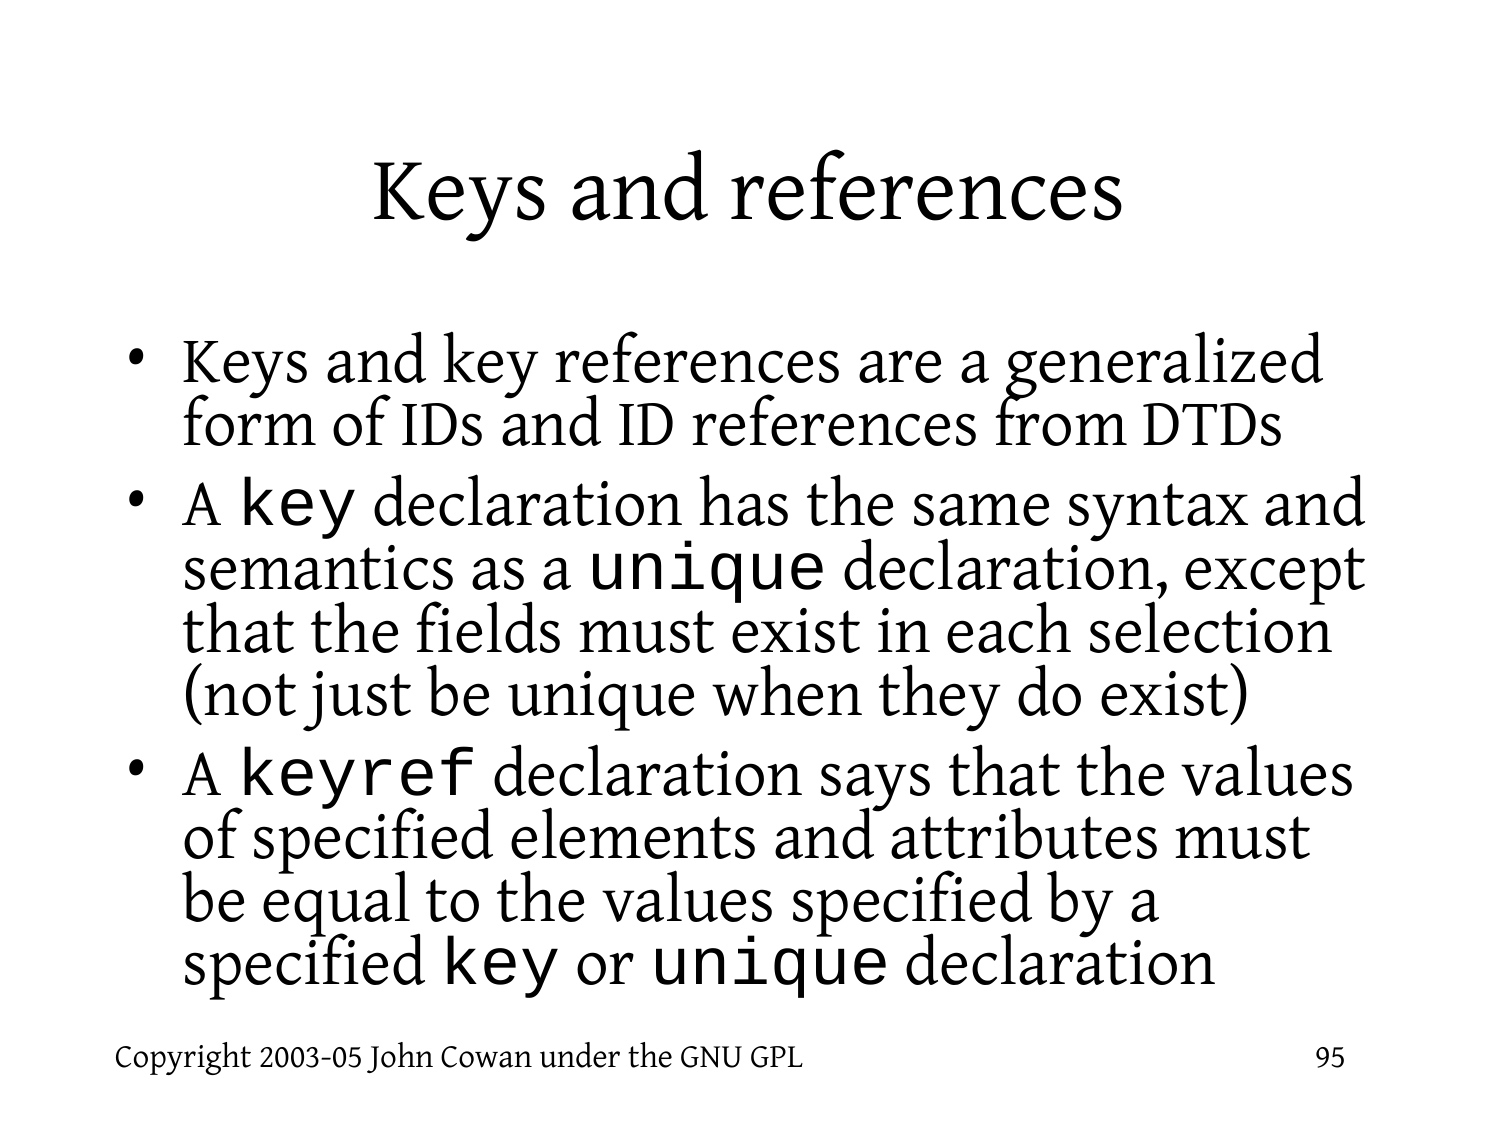

# Keys and references
Keys and key references are a generalized form of IDs and ID references from DTDs
A key declaration has the same syntax and semantics as a unique declaration, except that the fields must exist in each selection (not just be unique when they do exist)
A keyref declaration says that the values of specified elements and attributes must be equal to the values specified by a specified key or unique declaration